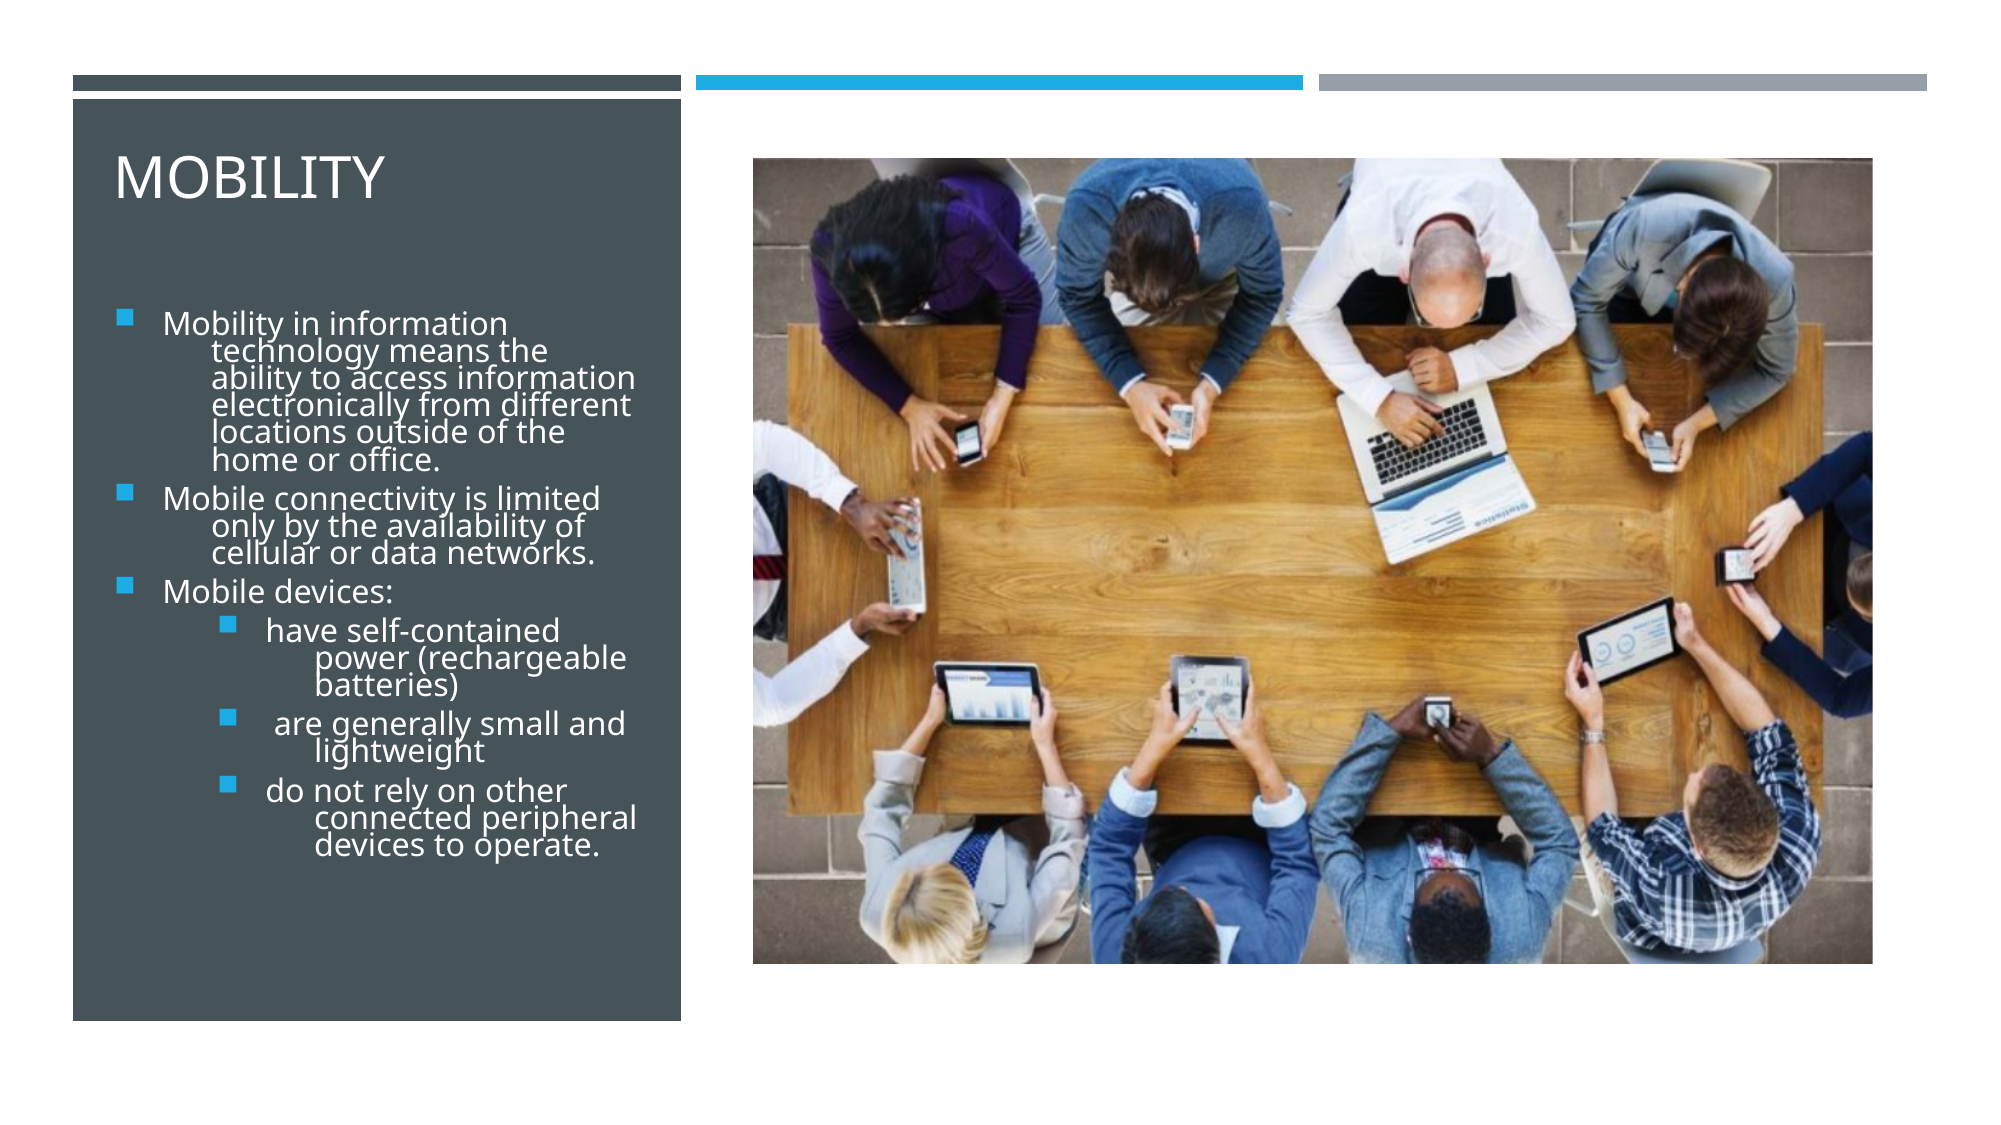

# Mobility
Mobility in information technology means the ability to access information electronically from different locations outside of the home or office.
Mobile connectivity is limited only by the availability of cellular or data networks.
Mobile devices:
have self-contained power (rechargeable batteries)
 are generally small and lightweight
do not rely on other connected peripheral devices to operate.